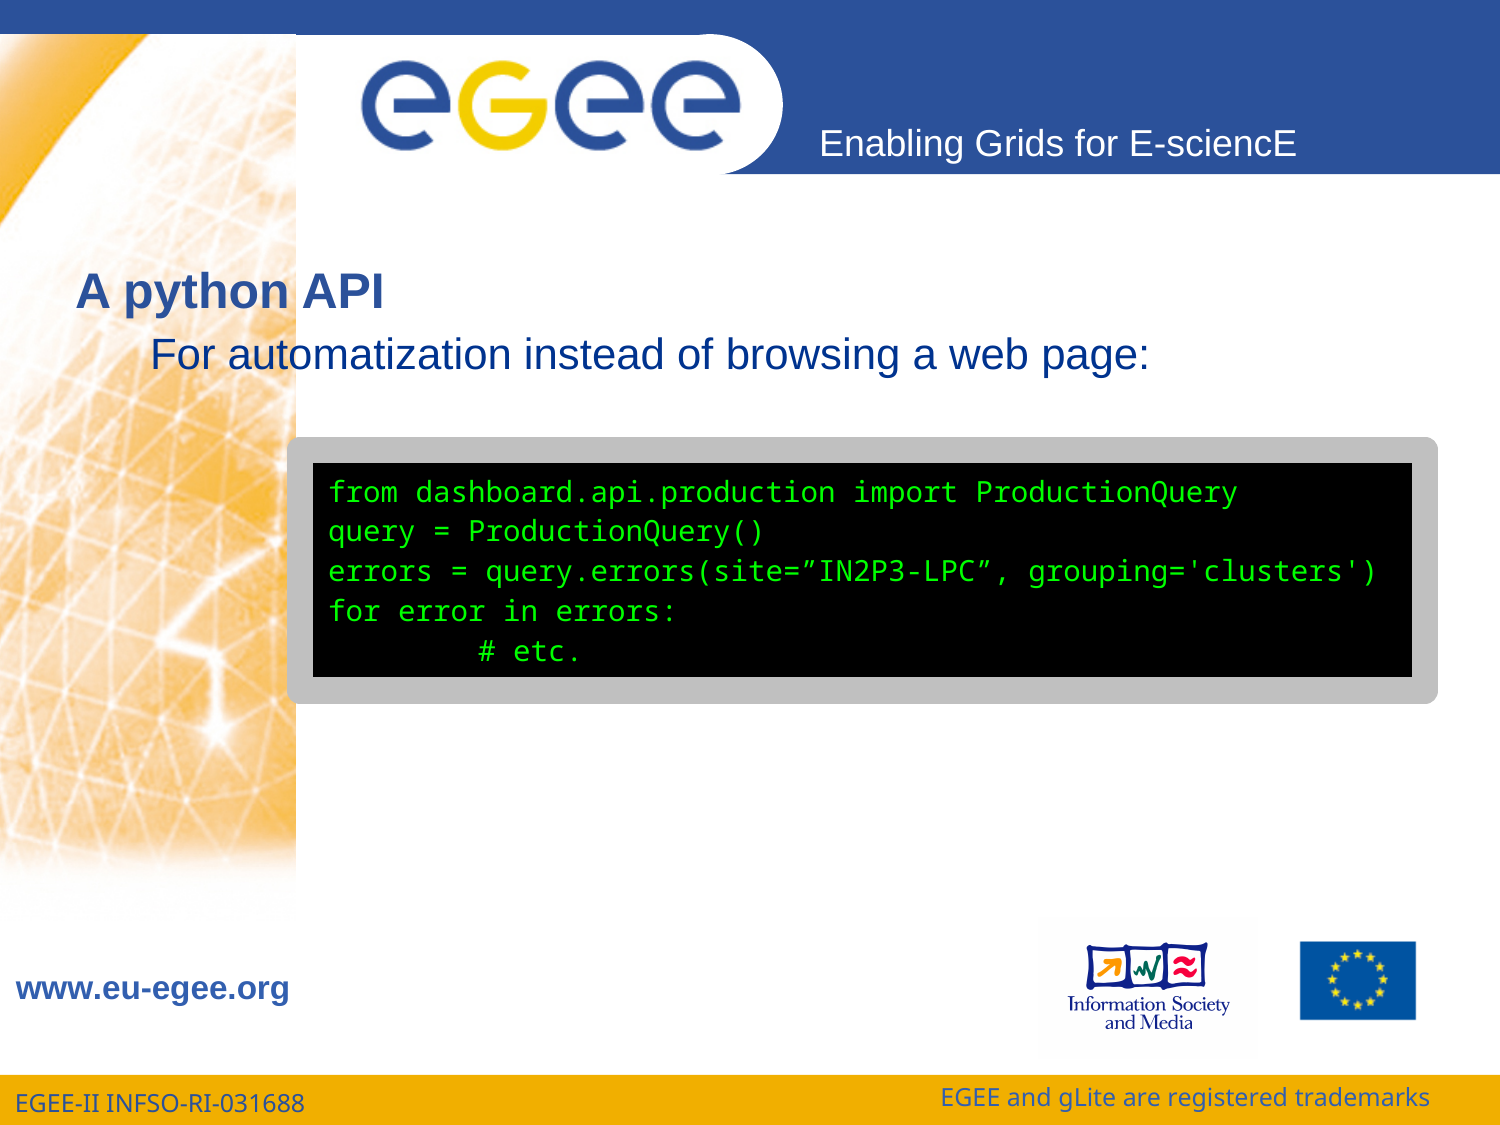

A python API
For automatization instead of browsing a web page:
#
from dashboard.api.production import ProductionQuery
query = ProductionQuery()
errors = query.errors(site=”IN2P3-LPC”, grouping='clusters')
for error in errors:
	# etc.